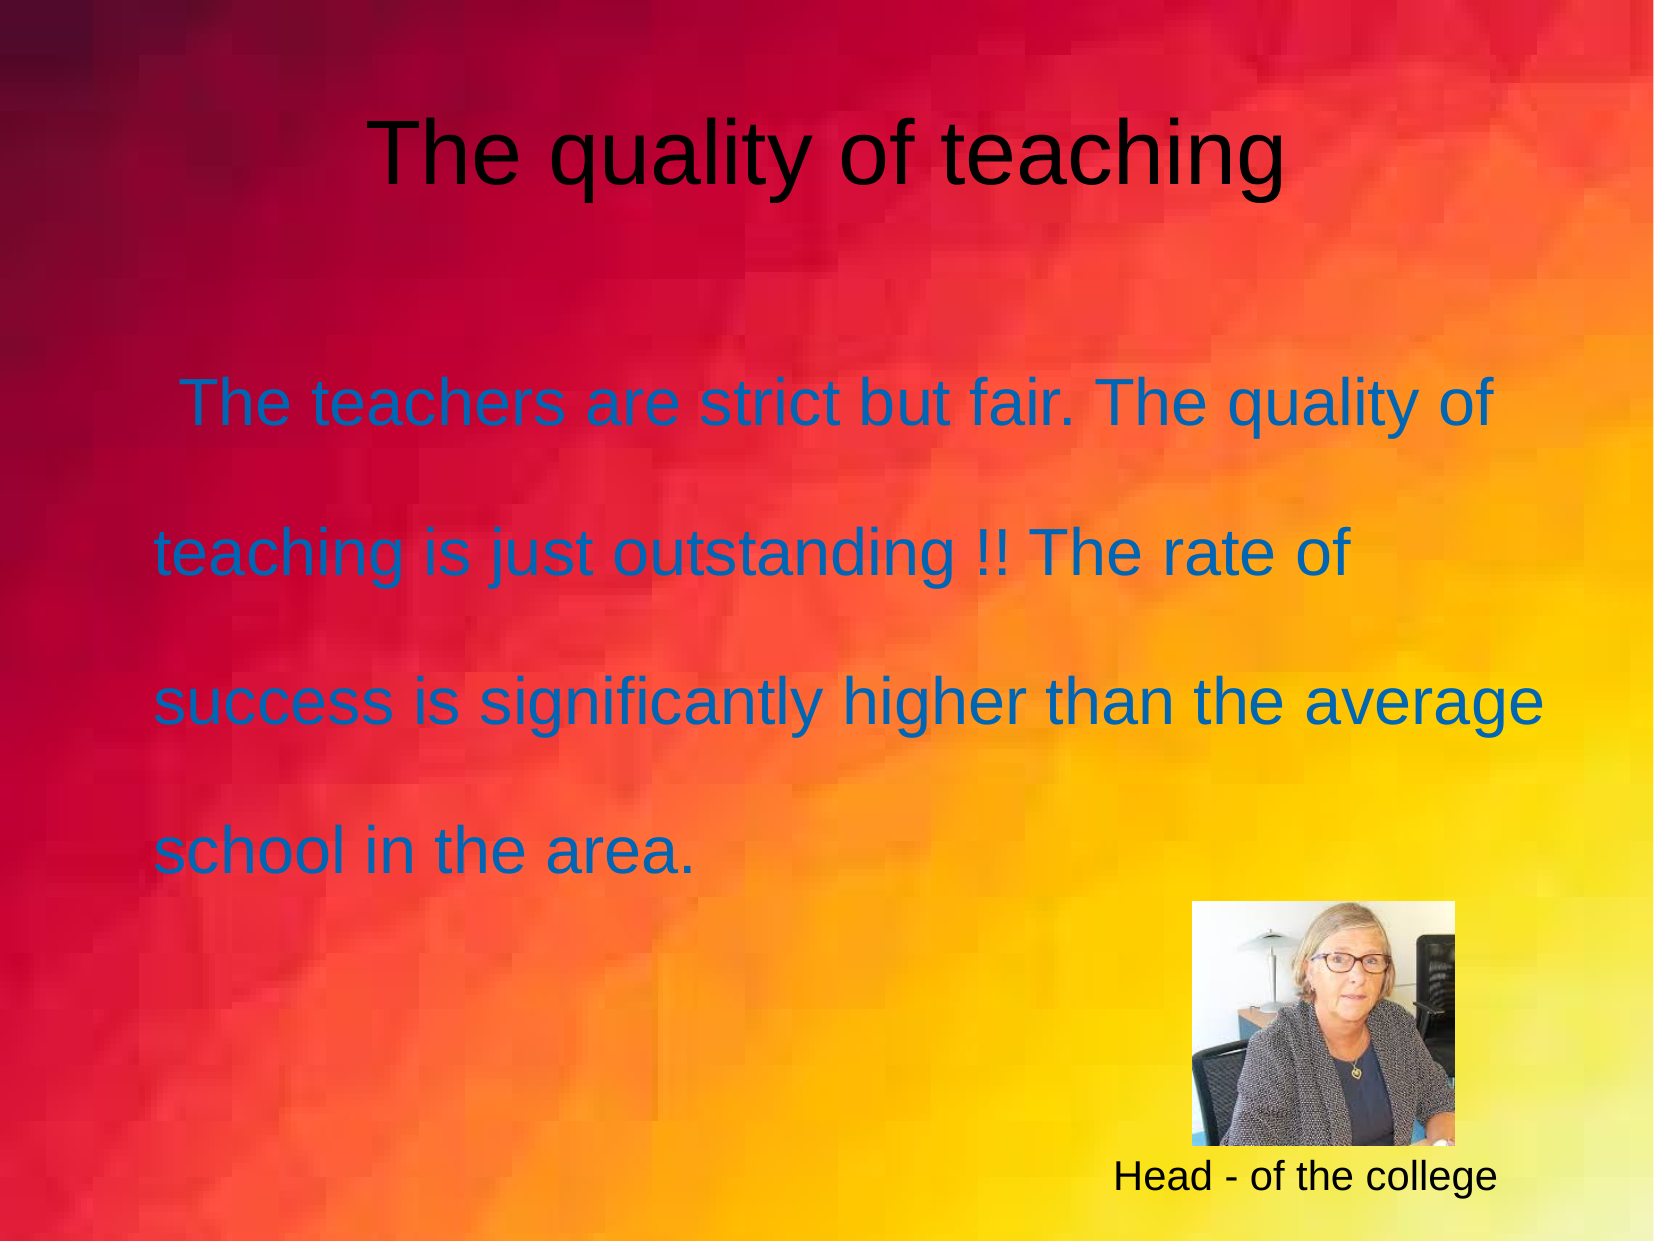

# The quality of teaching
 The teachers are strict but fair. The quality of teaching is just outstanding !! The rate of success is significantly higher than the average school in the area.
Head - of the college